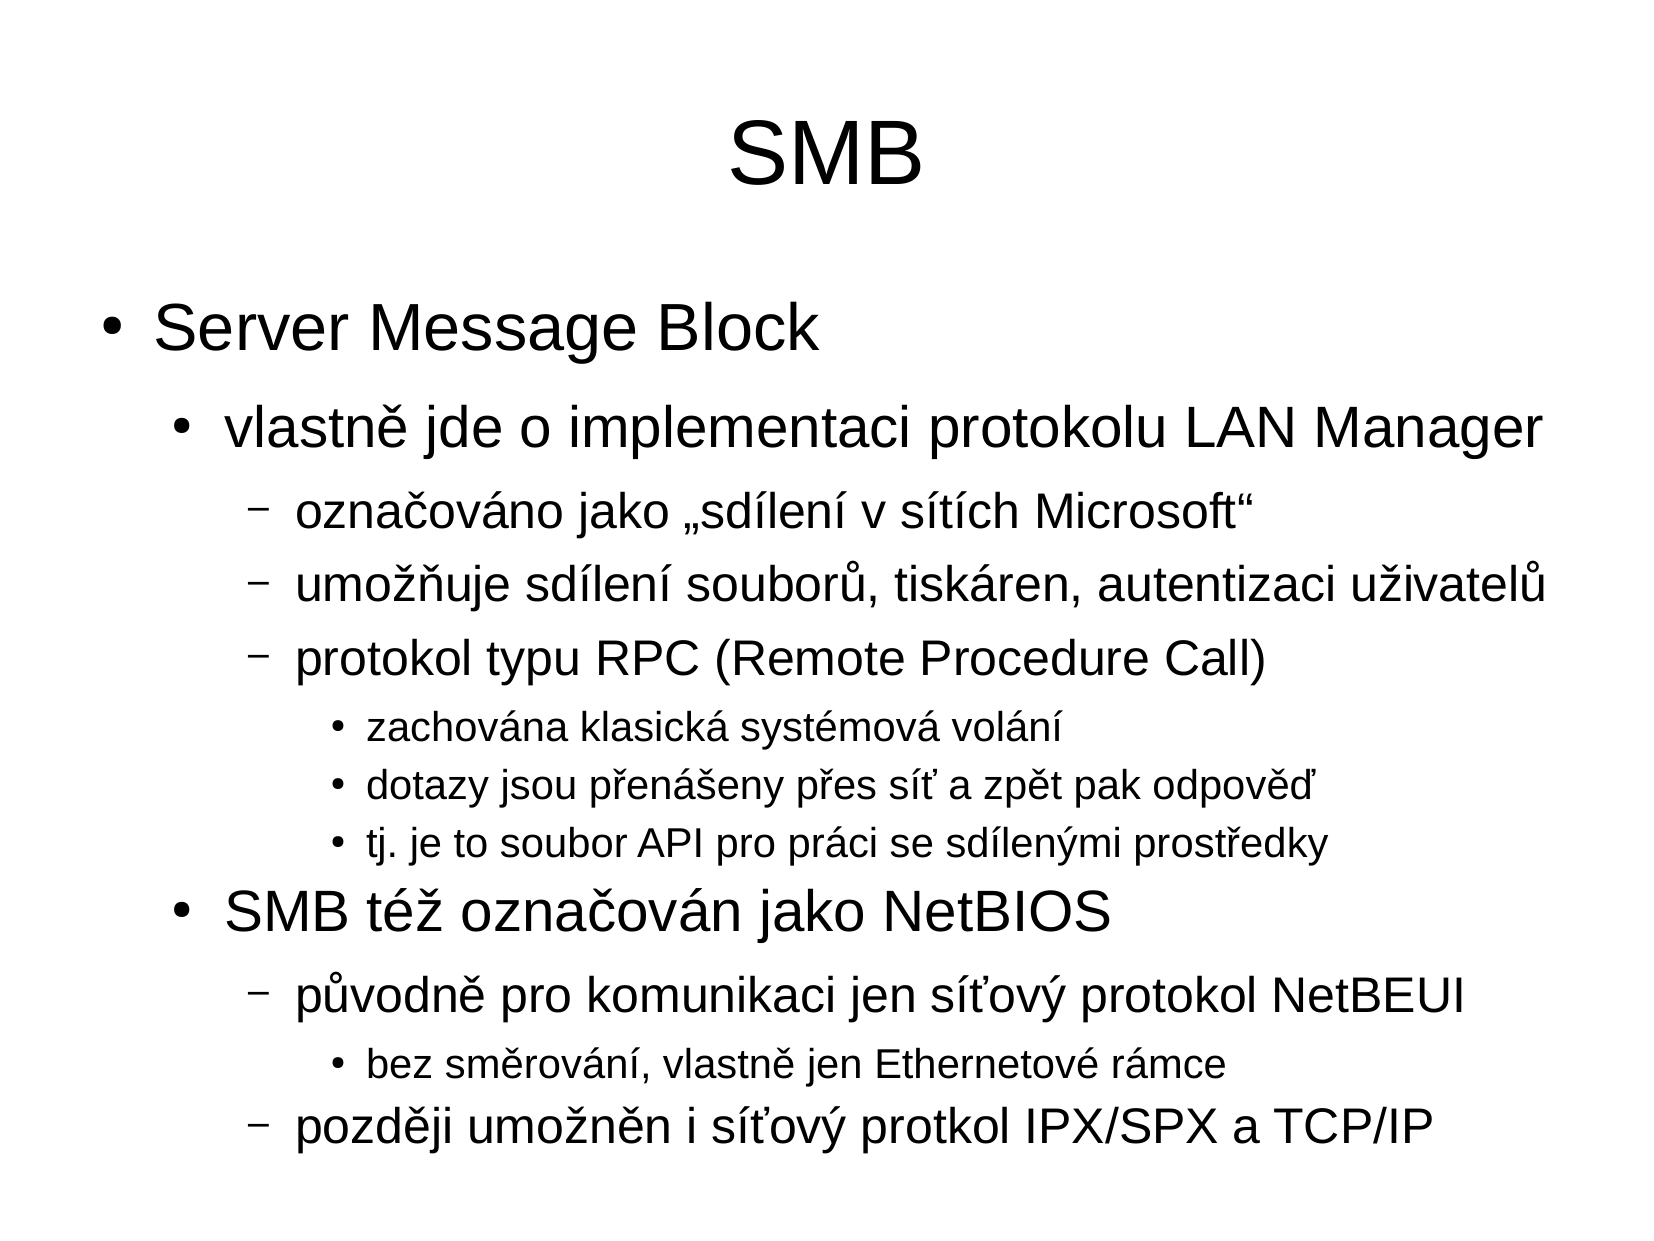

# SMB
Server Message Block
vlastně jde o implementaci protokolu LAN Manager
označováno jako „sdílení v sítích Microsoft“
umožňuje sdílení souborů, tiskáren, autentizaci uživatelů
protokol typu RPC (Remote Procedure Call)
zachována klasická systémová volání
dotazy jsou přenášeny přes síť a zpět pak odpověď
tj. je to soubor API pro práci se sdílenými prostředky
SMB též označován jako NetBIOS
původně pro komunikaci jen síťový protokol NetBEUI
bez směrování, vlastně jen Ethernetové rámce
později umožněn i síťový protkol IPX/SPX a TCP/IP